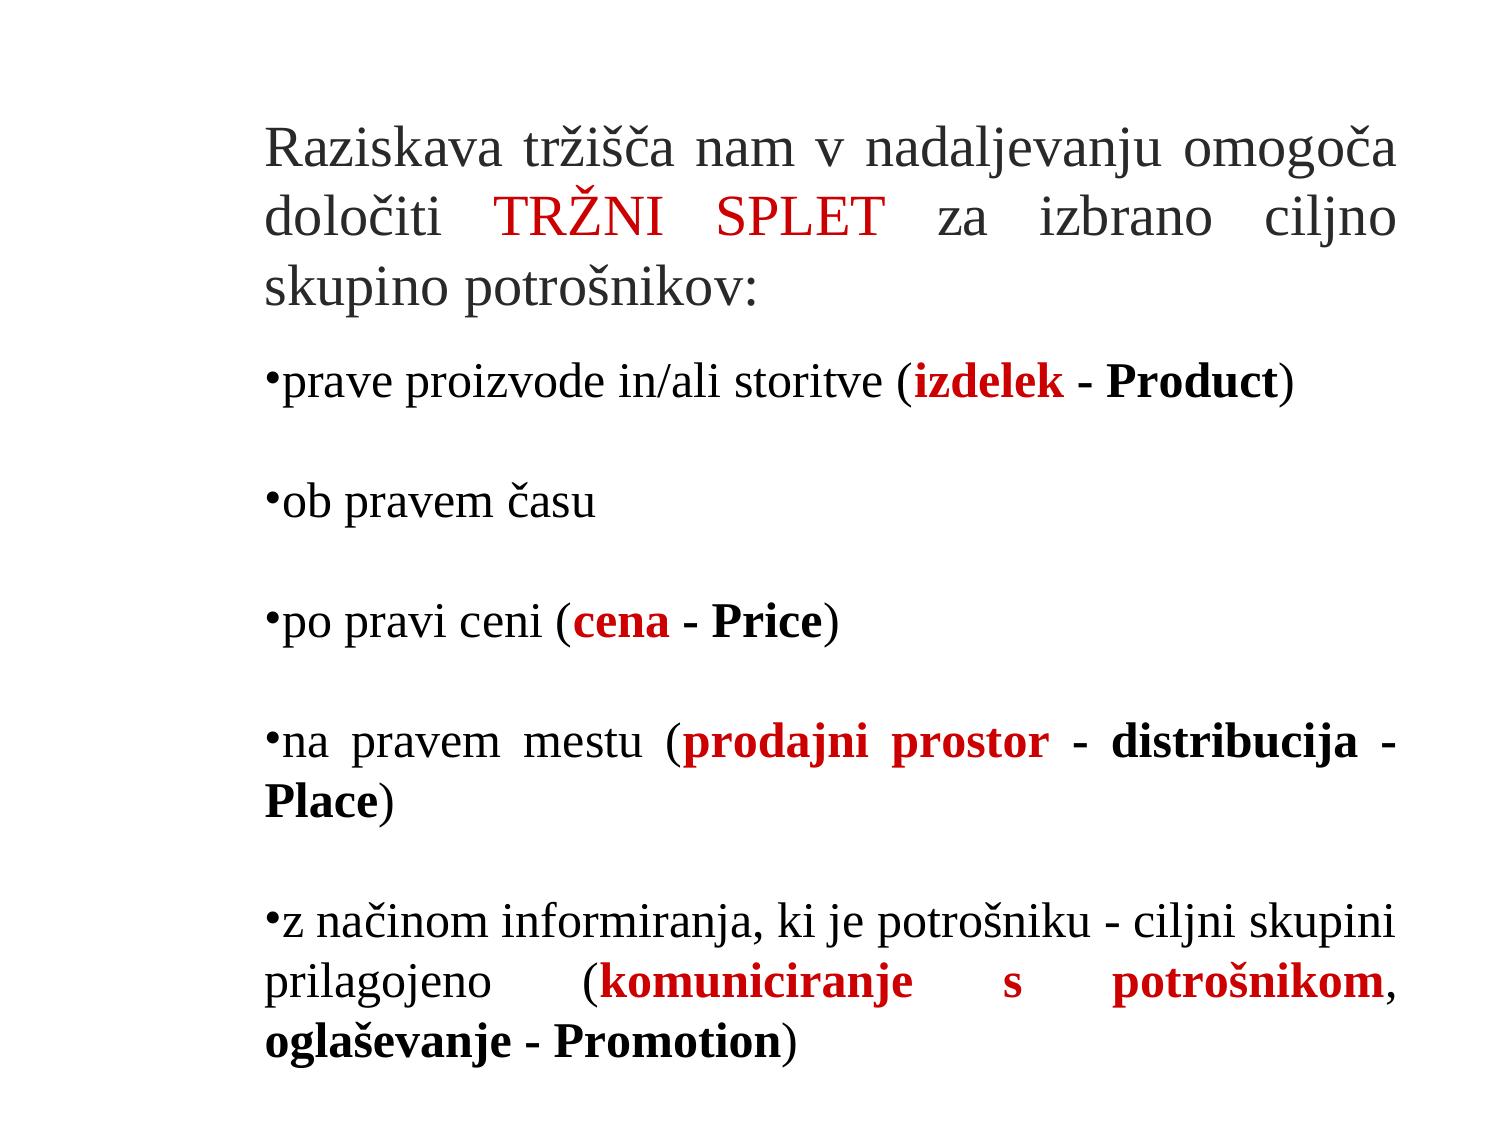

Raziskava tržišča nam v nadaljevanju omogoča določiti TRŽNI SPLET za izbrano ciljno skupino potrošnikov:
prave proizvode in/ali storitve (izdelek - Product)
ob pravem času
po pravi ceni (cena - Price)
na pravem mestu (prodajni prostor - distribucija - Place)
z načinom informiranja, ki je potrošniku - ciljni skupini prilagojeno (komuniciranje s potrošnikom, oglaševanje - Promotion)